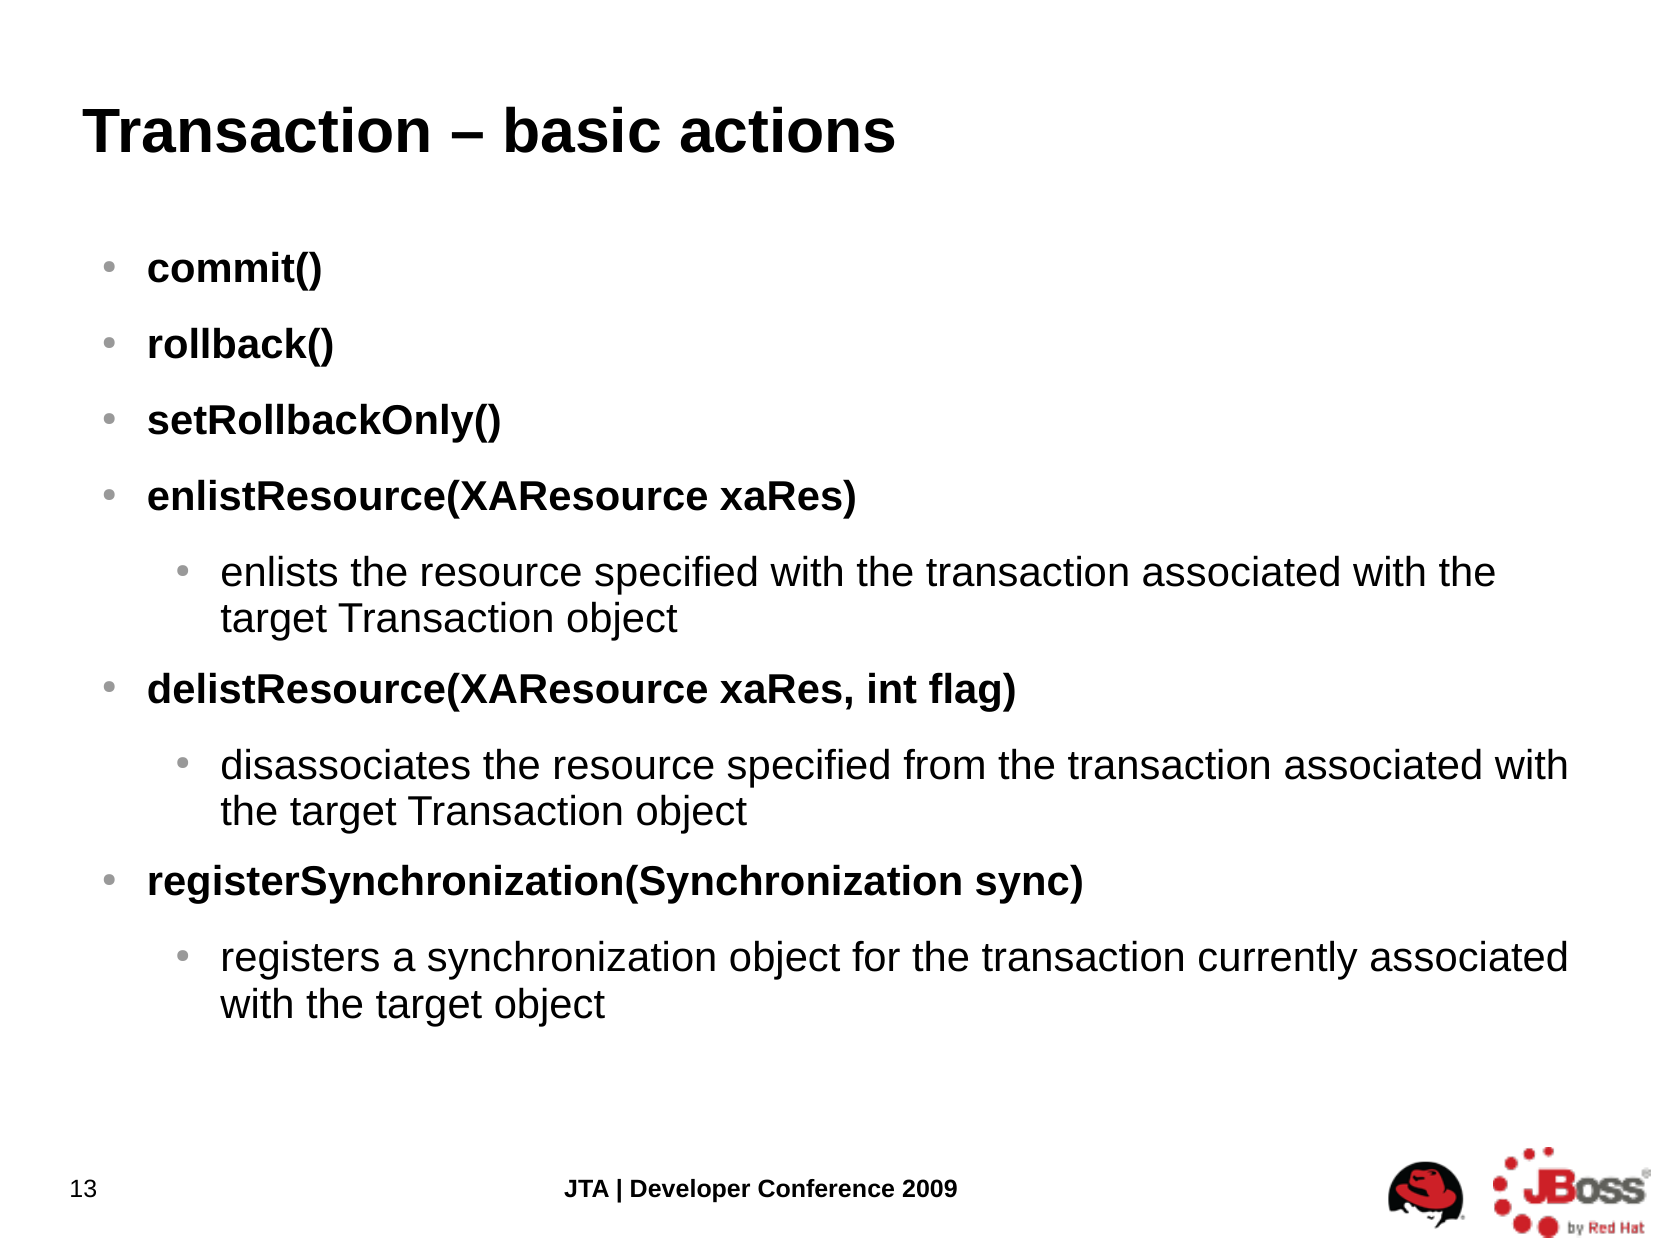

# Transaction – basic actions
commit()
rollback()
setRollbackOnly()
enlistResource(XAResource xaRes)
enlists the resource specified with the transaction associated with the target Transaction object
delistResource(XAResource xaRes, int flag)
disassociates the resource specified from the transaction associated with the target Transaction object
registerSynchronization(Synchronization sync)
registers a synchronization object for the transaction currently associated with the target object